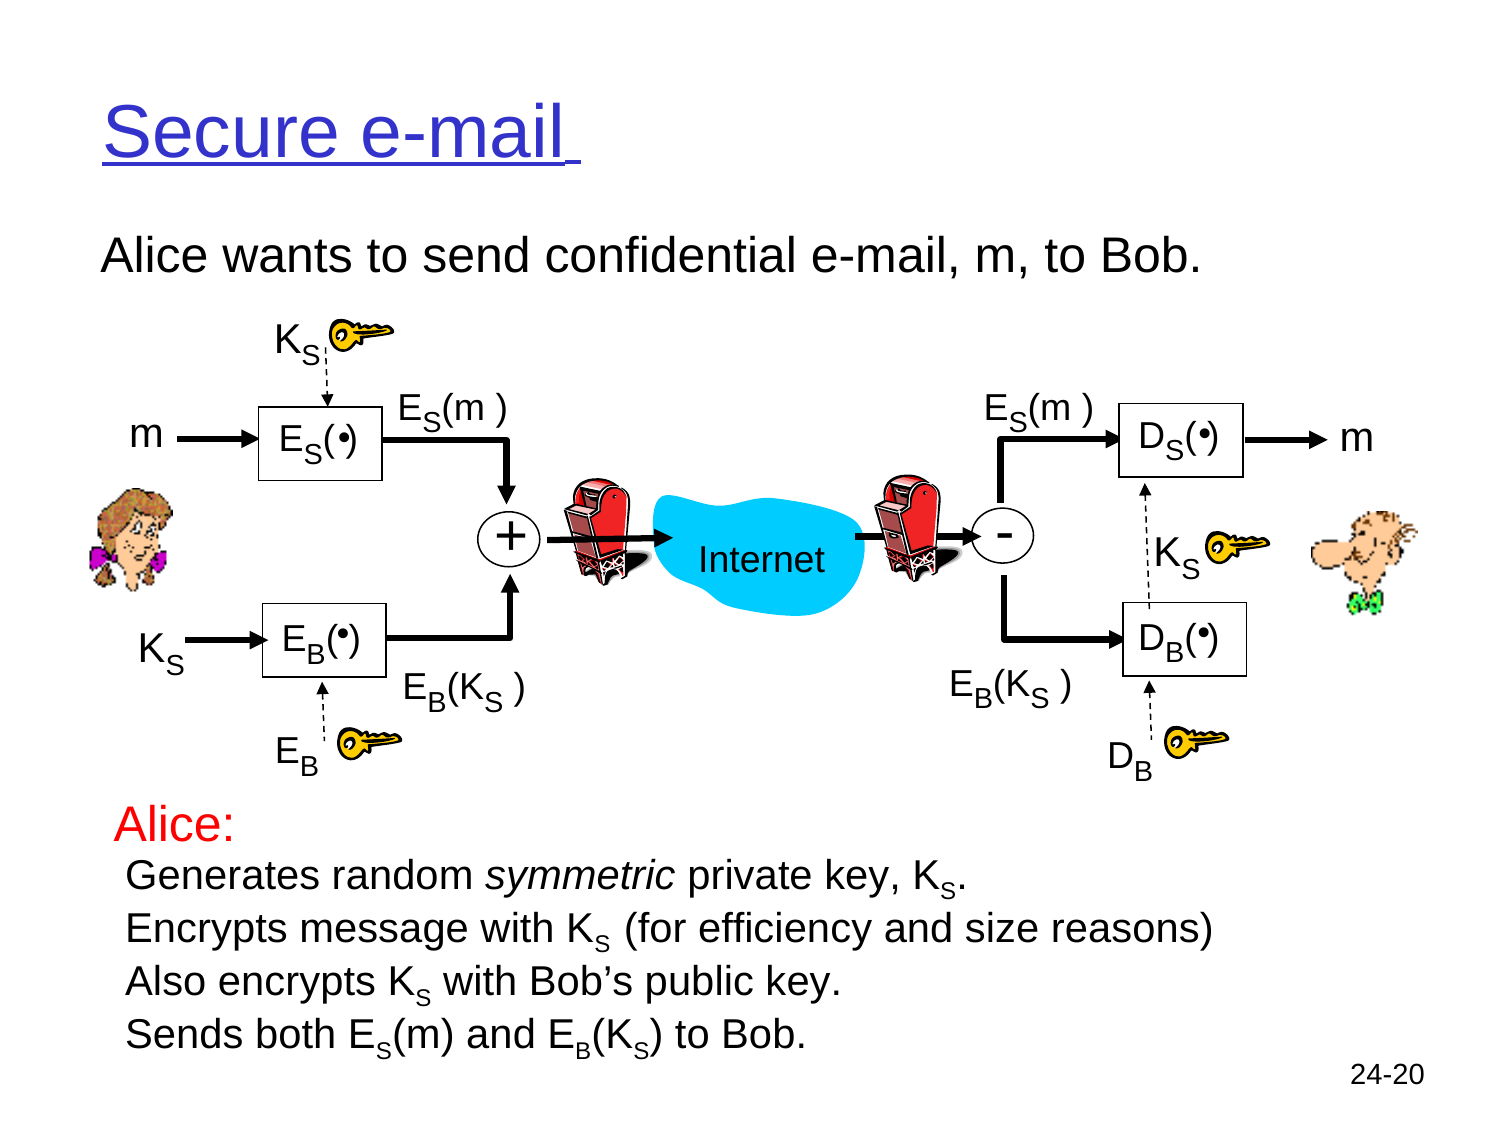

# Secure e-mail
Alice wants to send confidential e-mail, m, to Bob.
KS
.
DS( )
.
ES(m )
ES(m )
ES( )
m
m
-
+
KS
Internet
.
DB( )
.
EB( )
KS
EB(KS )
EB(KS )
EB
DB
Alice:
 Generates random symmetric private key, KS.
 Encrypts message with KS (for efficiency and size reasons)
 Also encrypts KS with Bob’s public key.
 Sends both ES(m) and EB(KS) to Bob.
20